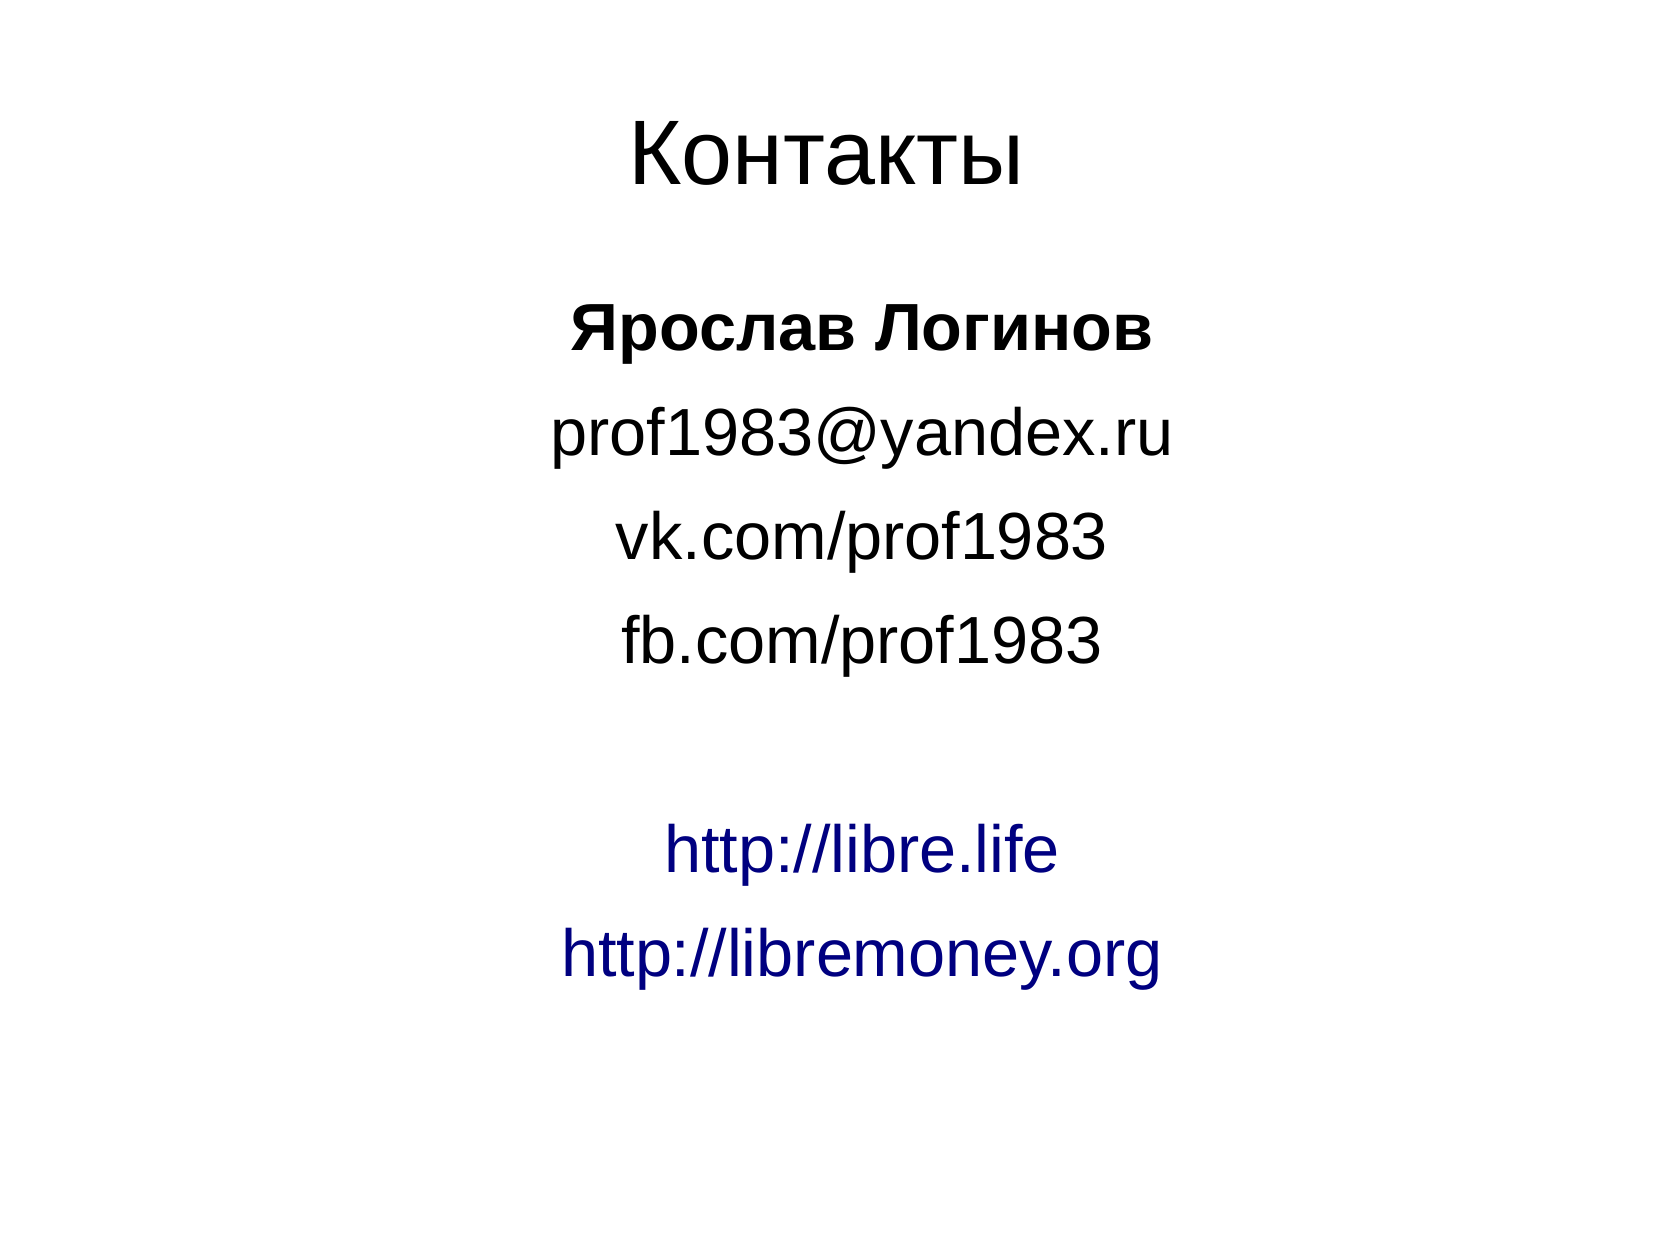

# Контакты
Ярослав Логинов
prof1983@yandex.ru
vk.com/prof1983
fb.com/prof1983
http://libre.life
http://libremoney.org